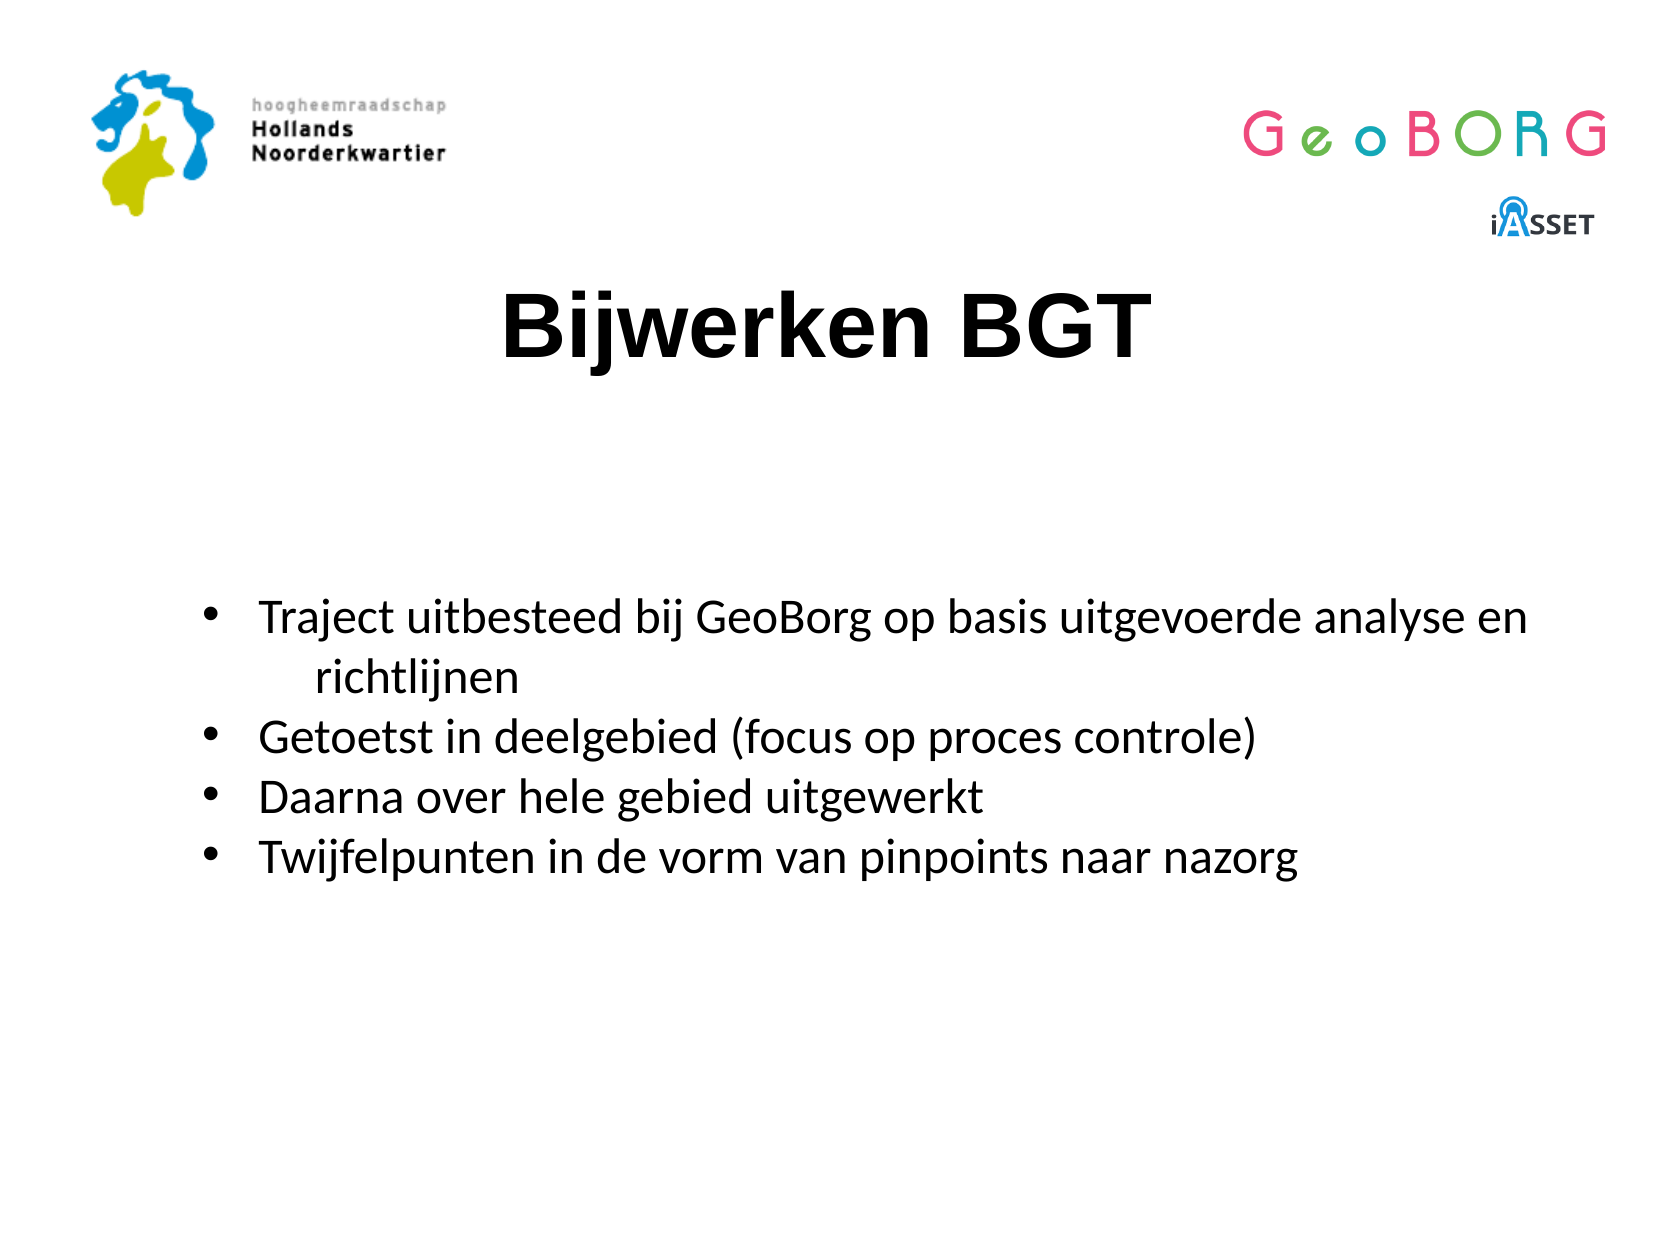

# Bijwerken BGT
Traject uitbesteed bij GeoBorg op basis uitgevoerde analyse en richtlijnen
Getoetst in deelgebied (focus op proces controle)
Daarna over hele gebied uitgewerkt
Twijfelpunten in de vorm van pinpoints naar nazorg